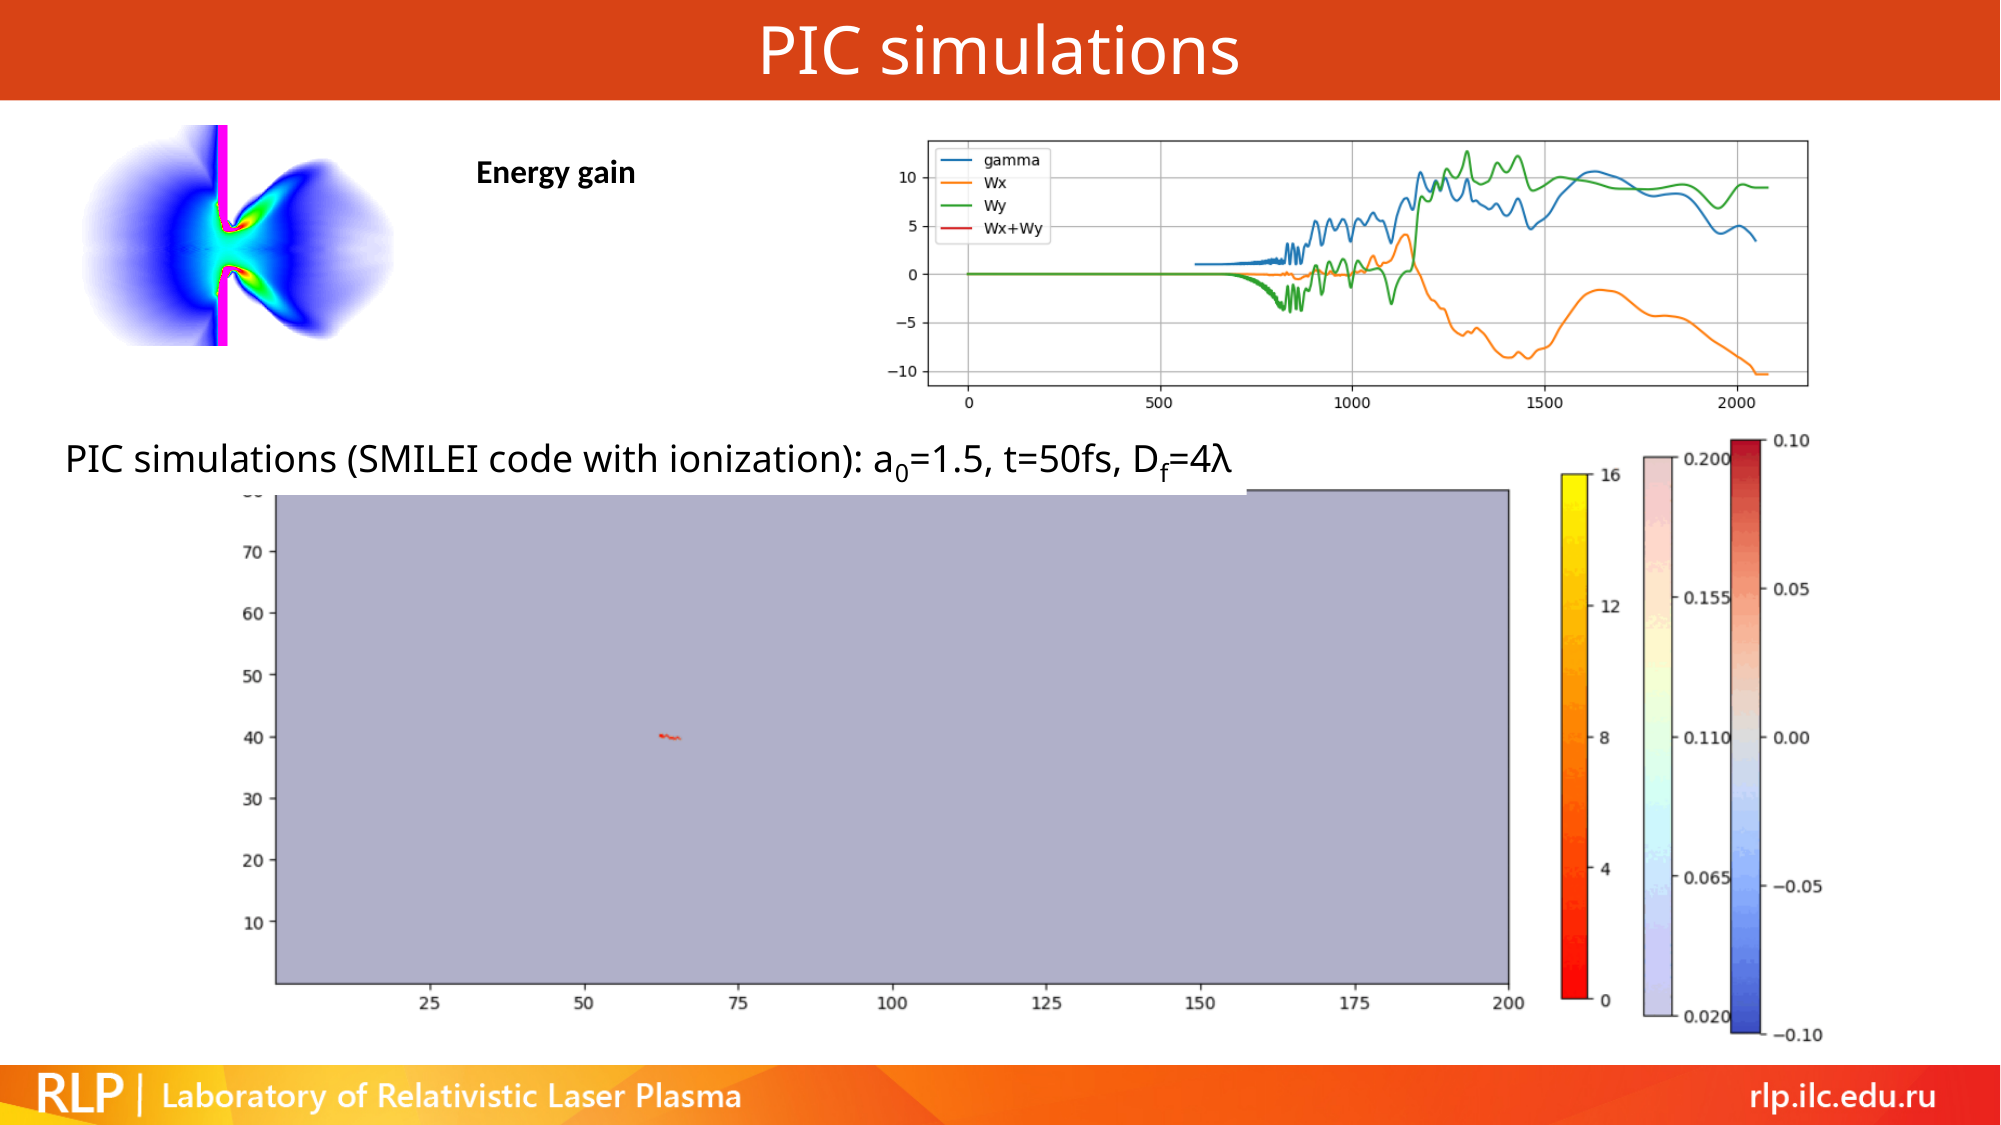

PIC simulations
Energy gain
PIC simulations (SMILEI code with ionization): a0=1.5, t=50fs, Df=4λ